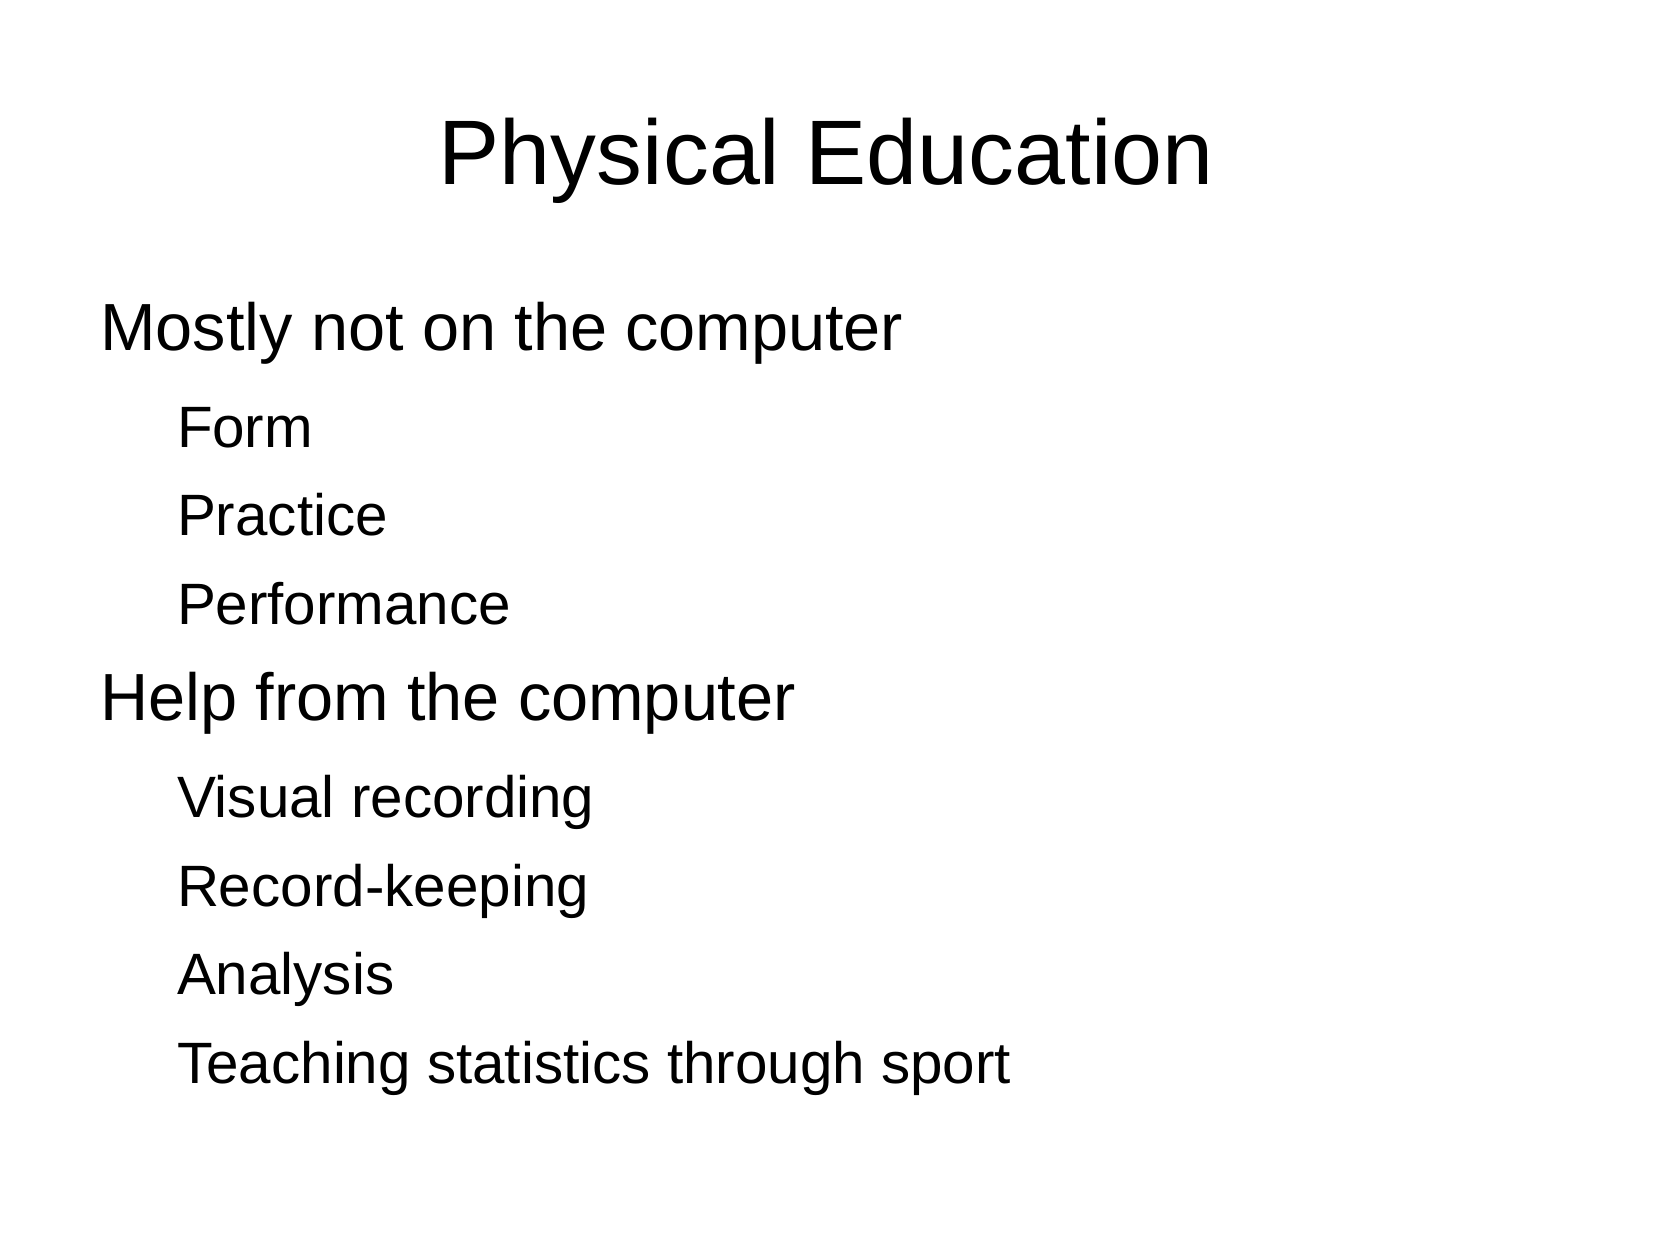

# Physical Education
Mostly not on the computer
Form
Practice
Performance
Help from the computer
Visual recording
Record-keeping
Analysis
Teaching statistics through sport